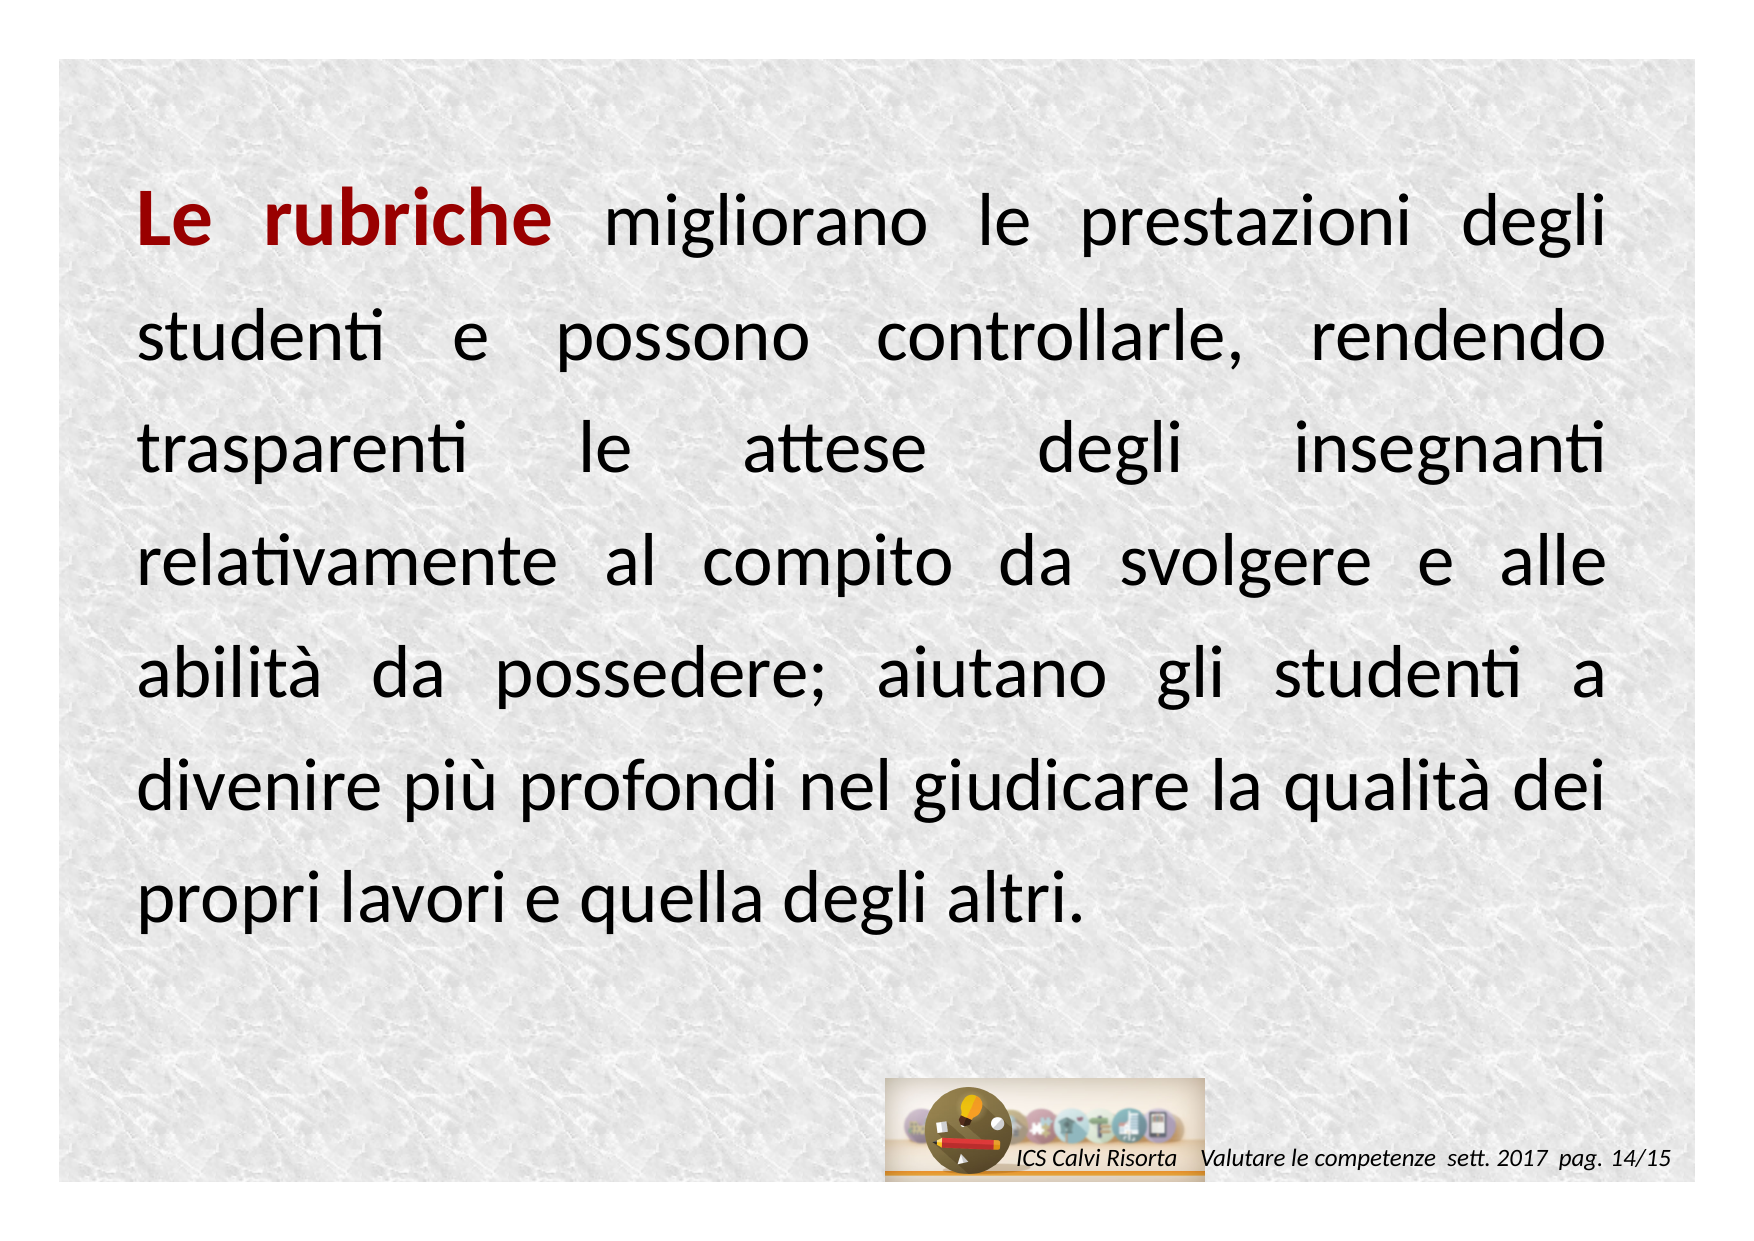

Le rubriche migliorano le prestazioni degli studenti e possono controllarle, rendendo trasparenti le attese degli insegnanti relativamente al compito da svolgere e alle abilità da possedere; aiutano gli studenti a divenire più profondi nel giudicare la qualità dei propri lavori e quella degli altri.
#
ICS Calvi Risorta Valutre le competenze - sett. 2017
14